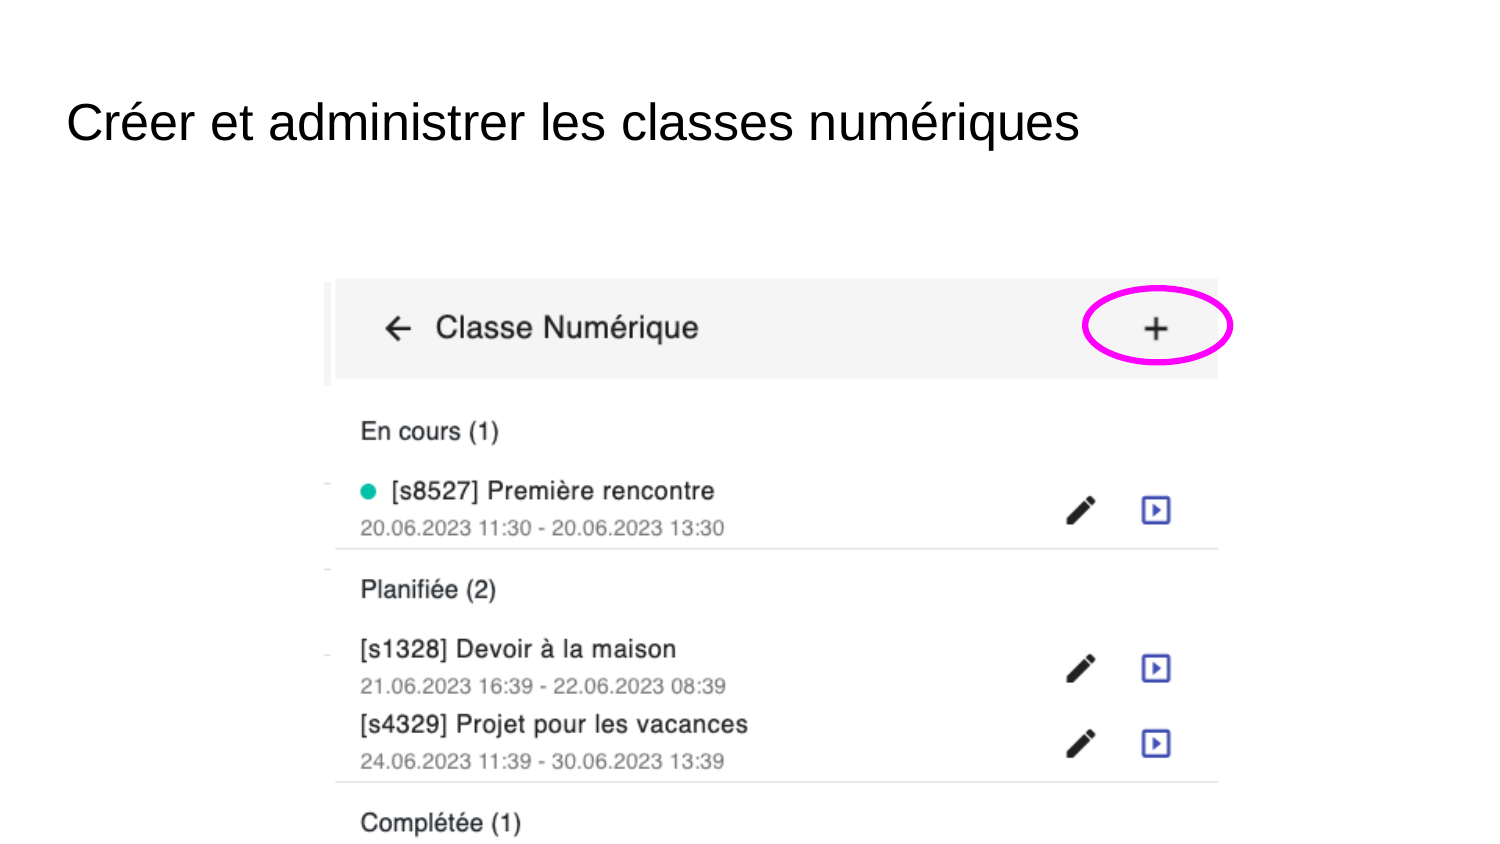

# Créer et administrer les classes numériques